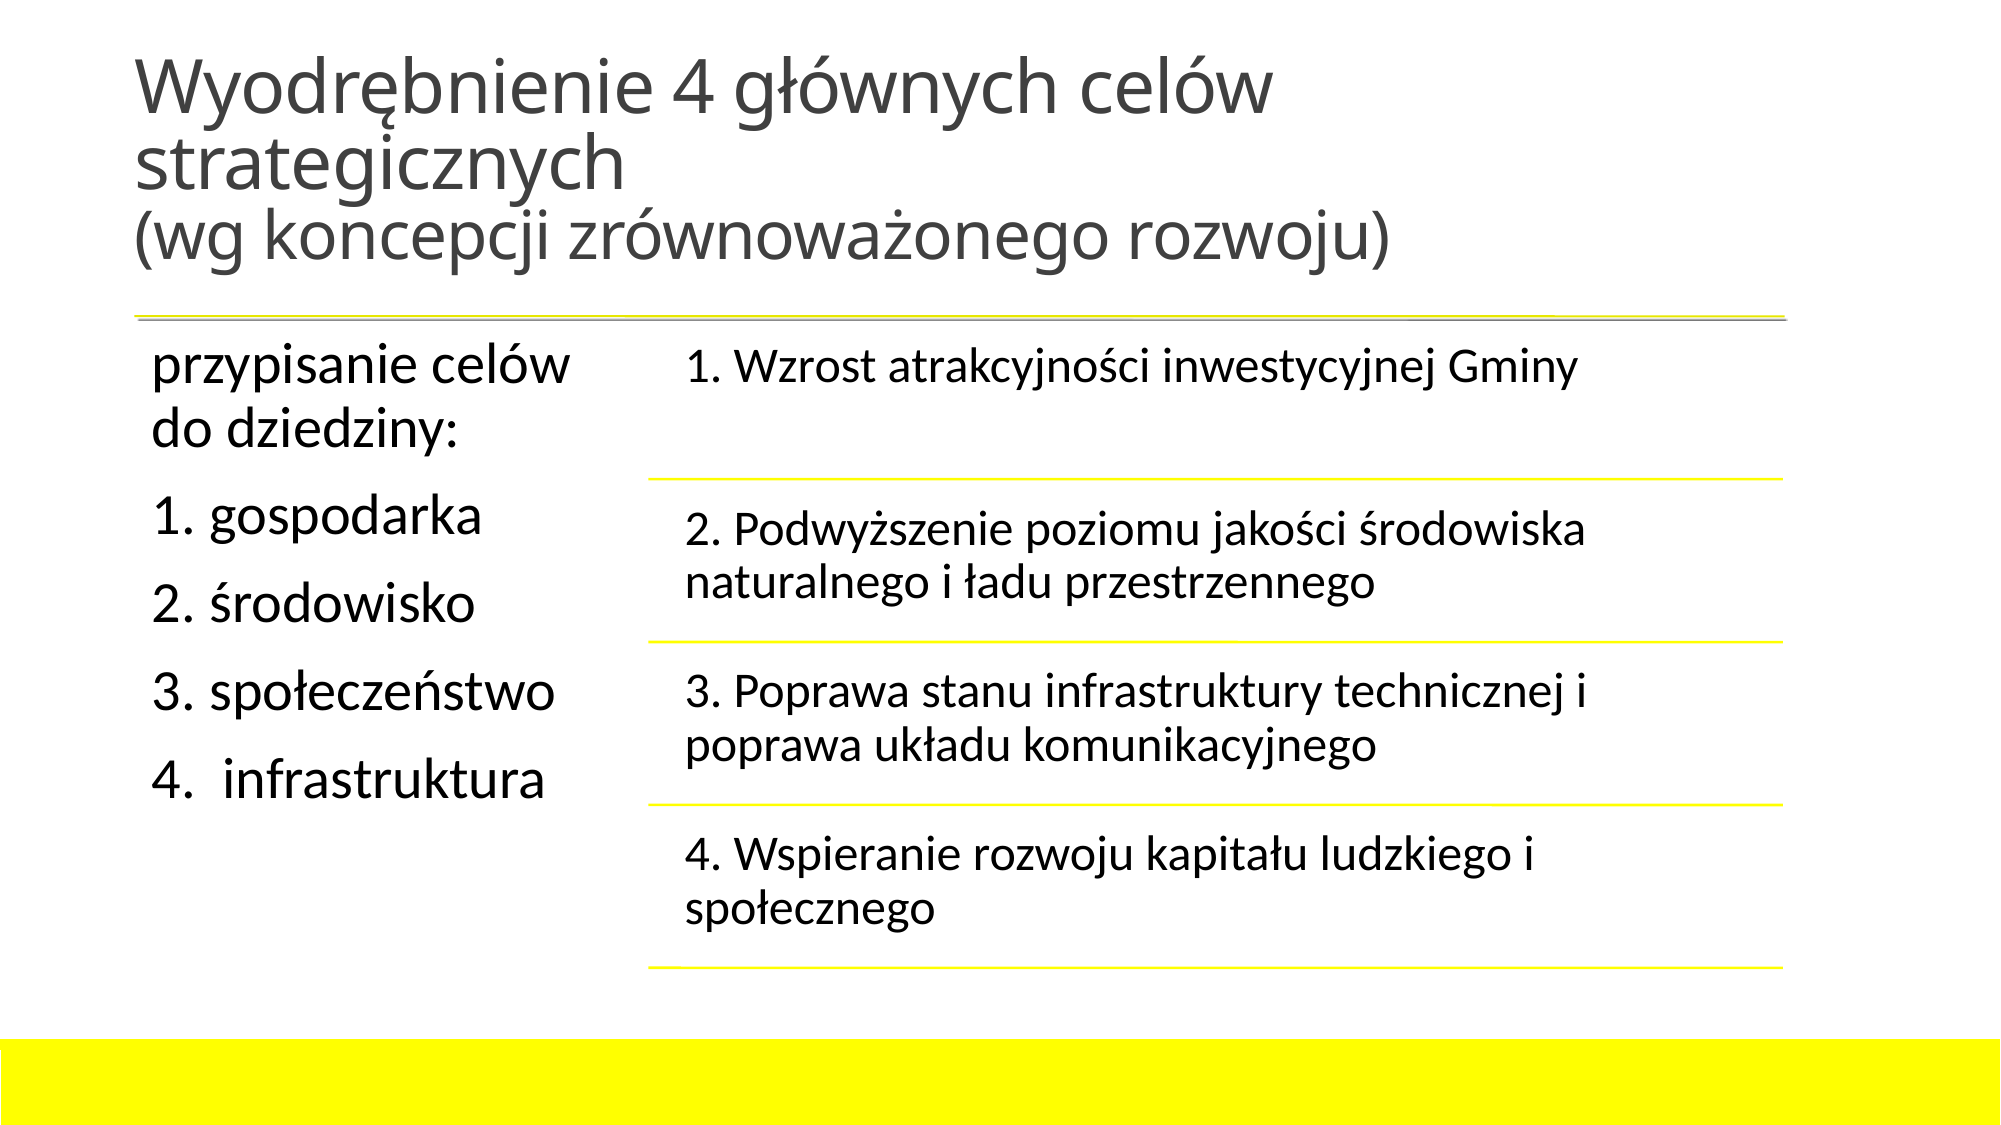

# Wyodrębnienie 4 głównych celów strategicznych (wg koncepcji zrównoważonego rozwoju)
przypisanie celów do dziedziny:
1. gospodarka
2. środowisko
3. społeczeństwo
4. infrastruktura
1. Wzrost atrakcyjności inwestycyjnej Gminy
2. Podwyższenie poziomu jakości środowiska naturalnego i ładu przestrzennego
3. Poprawa stanu infrastruktury technicznej i poprawa układu komunikacyjnego
4. Wspieranie rozwoju kapitału ludzkiego i społecznego